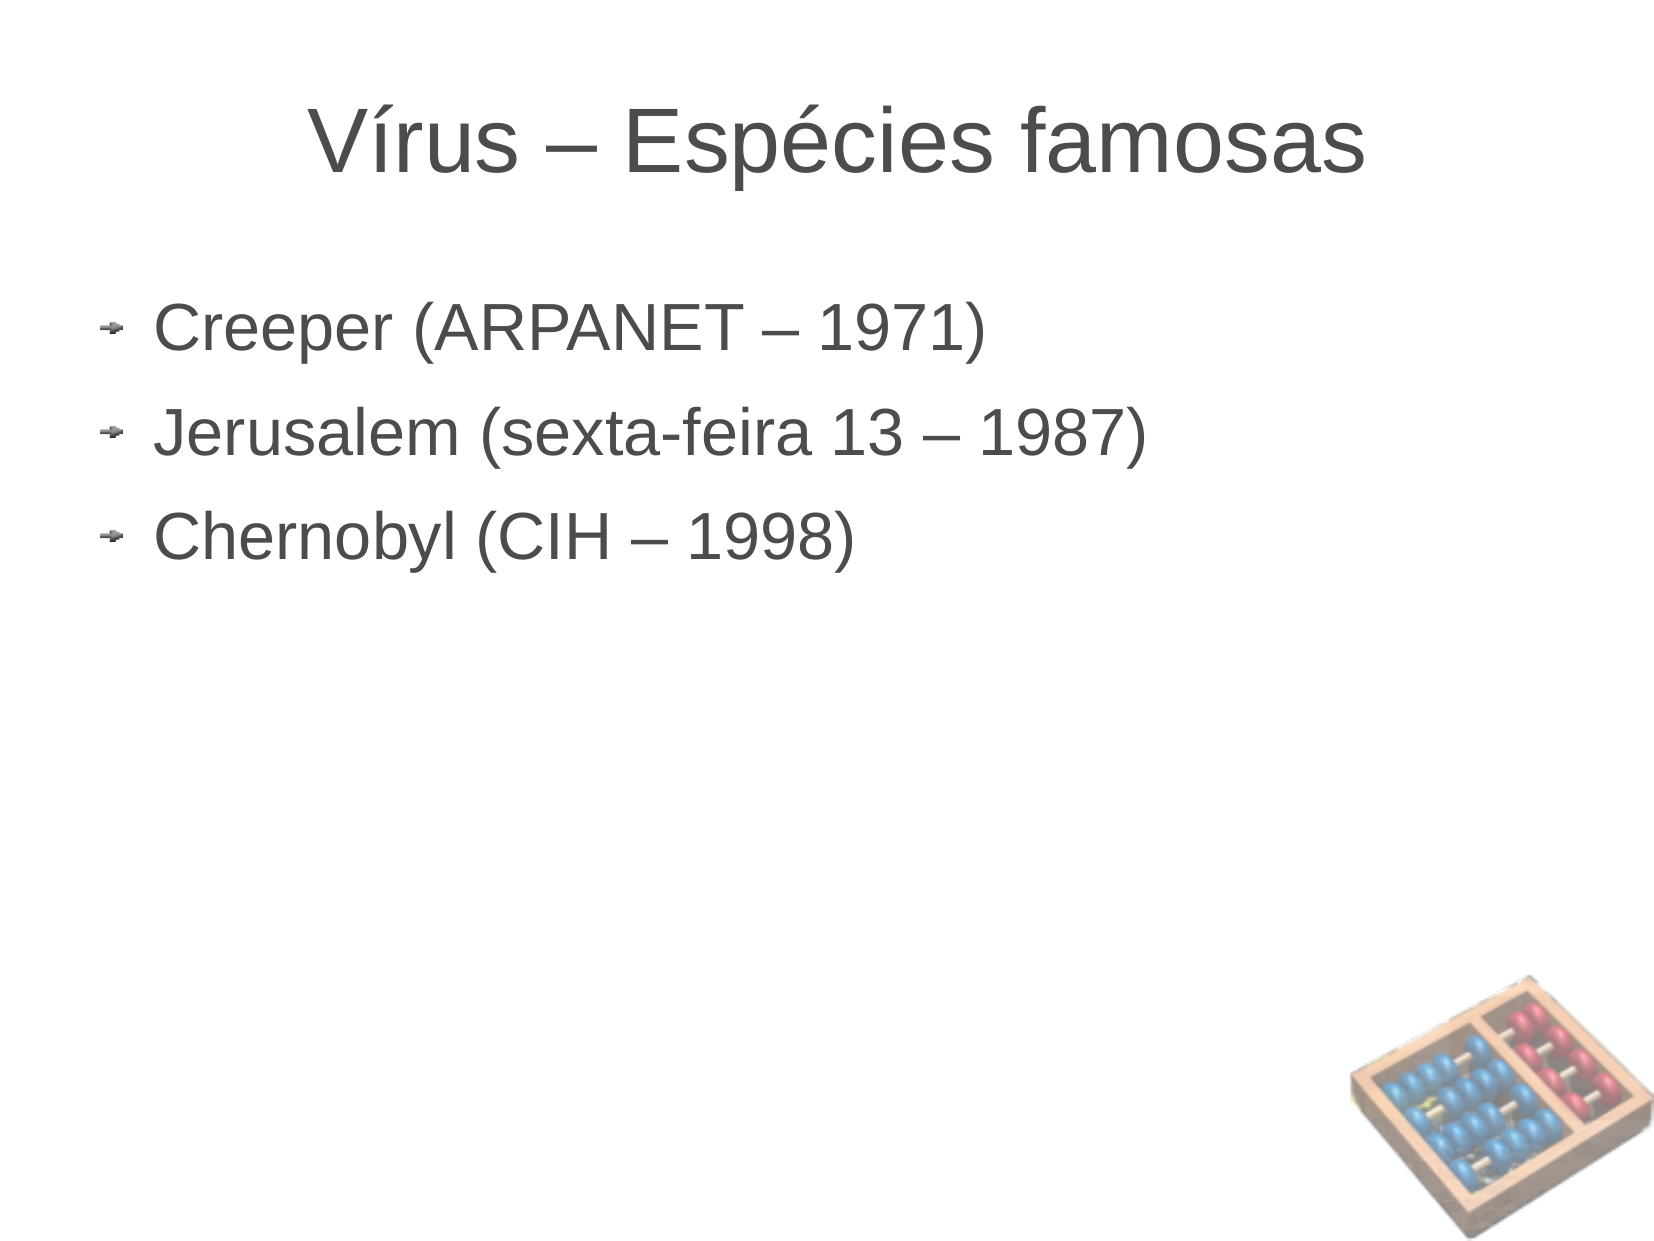

# Vírus – Espécies famosas
Creeper (ARPANET – 1971)
Jerusalem (sexta-feira 13 – 1987)
Chernobyl (CIH – 1998)